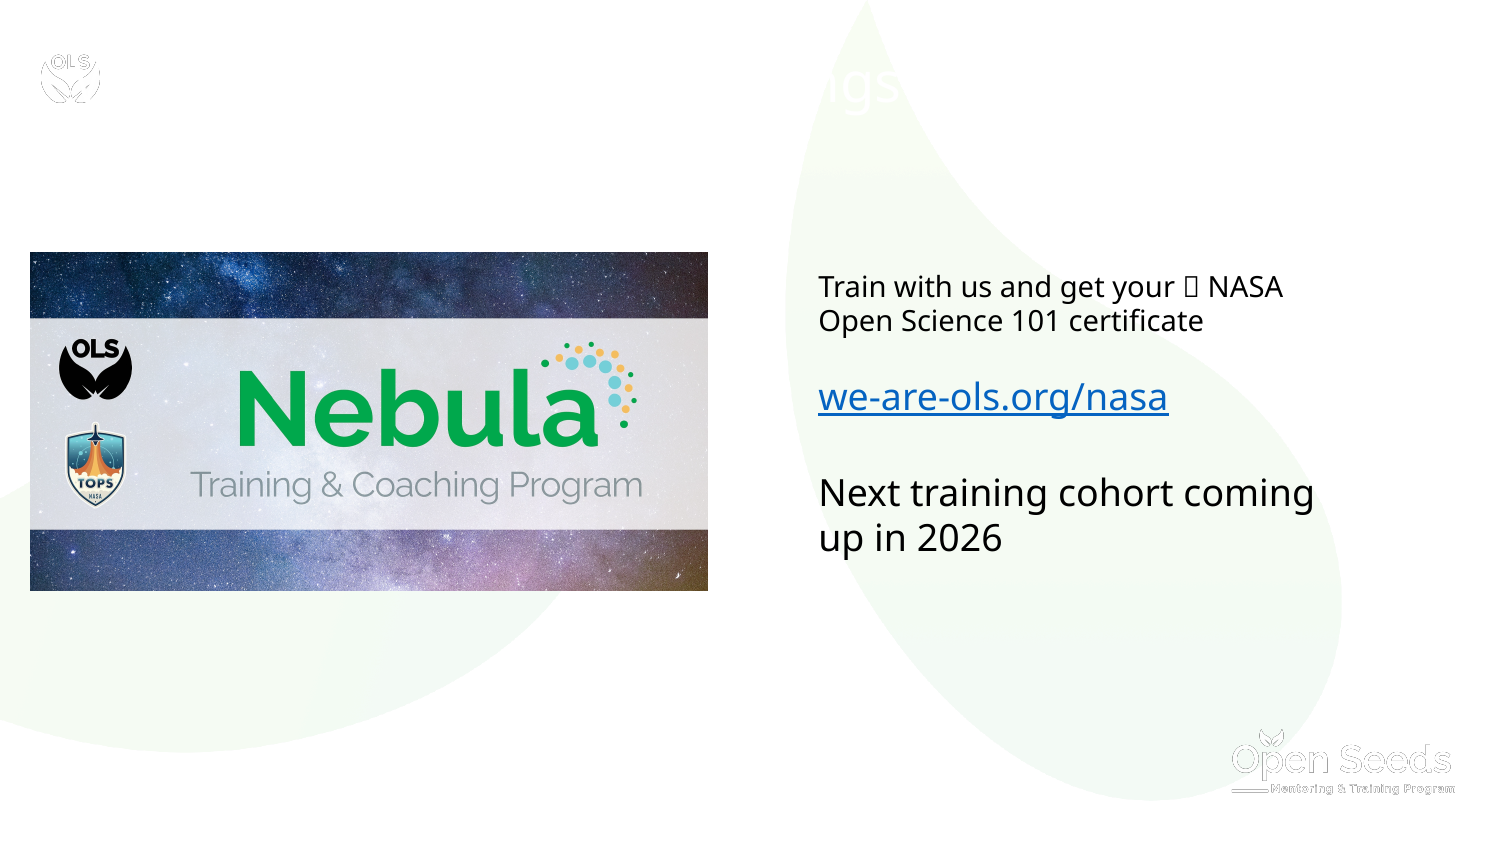

# Want to talk about these things more?
Train with us and get your 🚀 NASA Open Science 101 certificate
we-are-ols.org/nasa
Next training cohort coming up in 2026